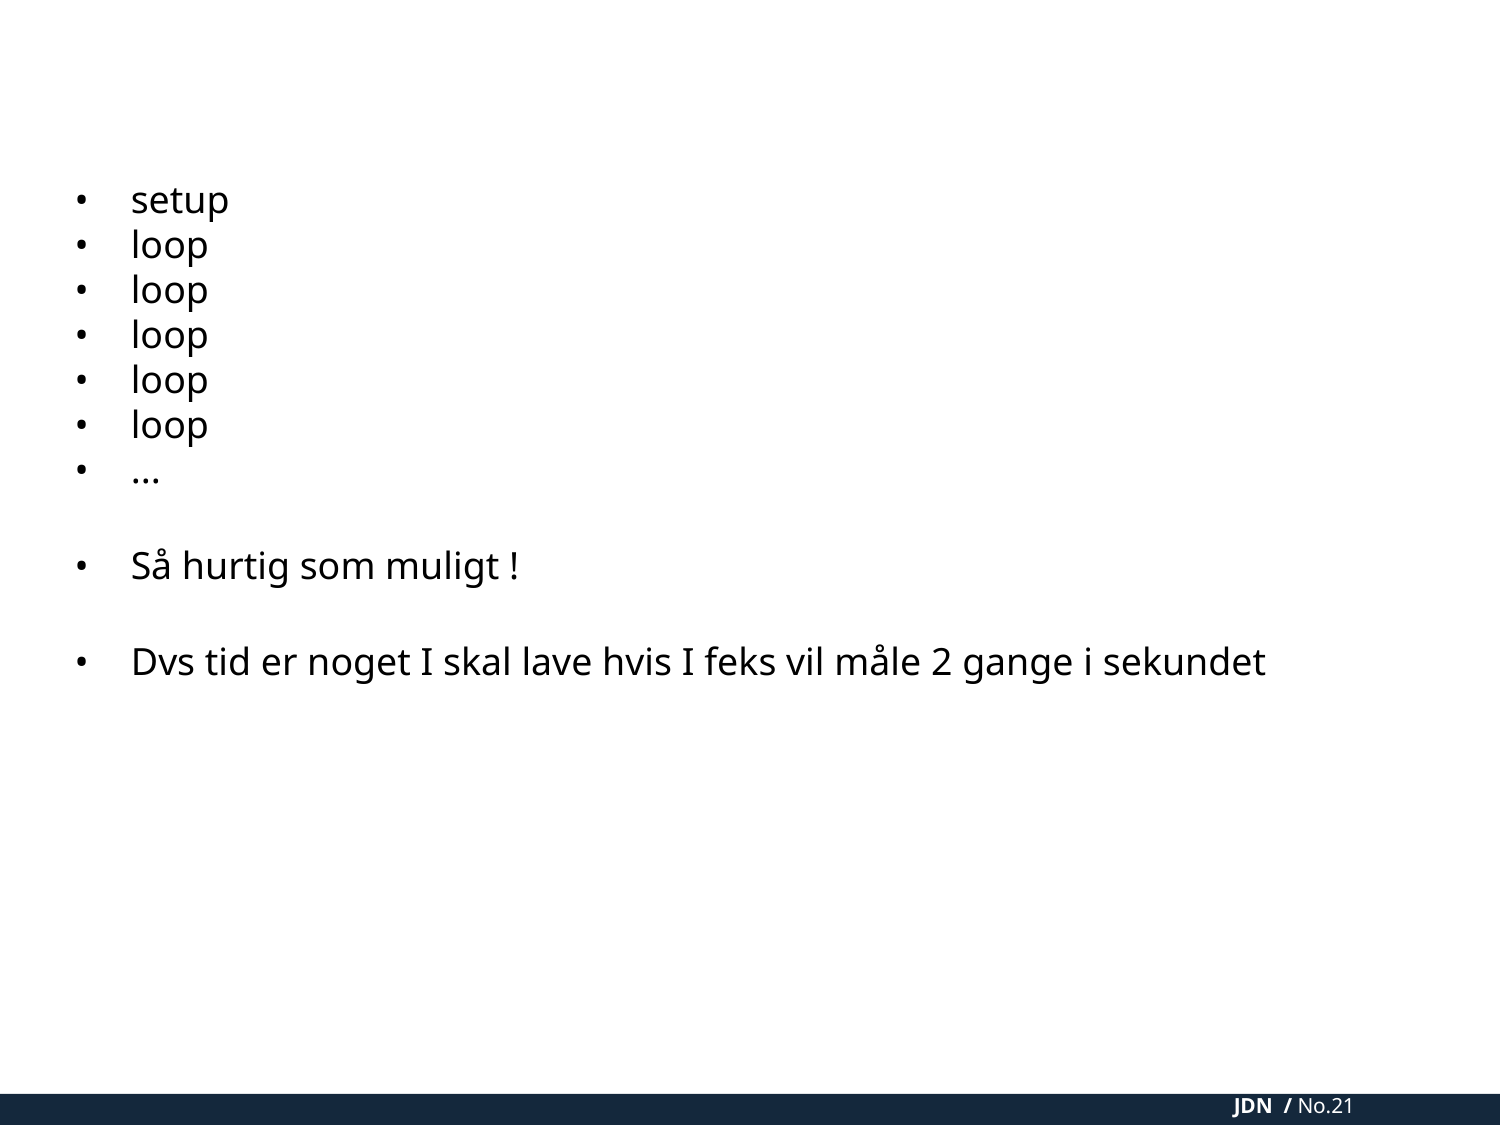

#
setup
loop
loop
loop
loop
loop
...
Så hurtig som muligt !
Dvs tid er noget I skal lave hvis I feks vil måle 2 gange i sekundet